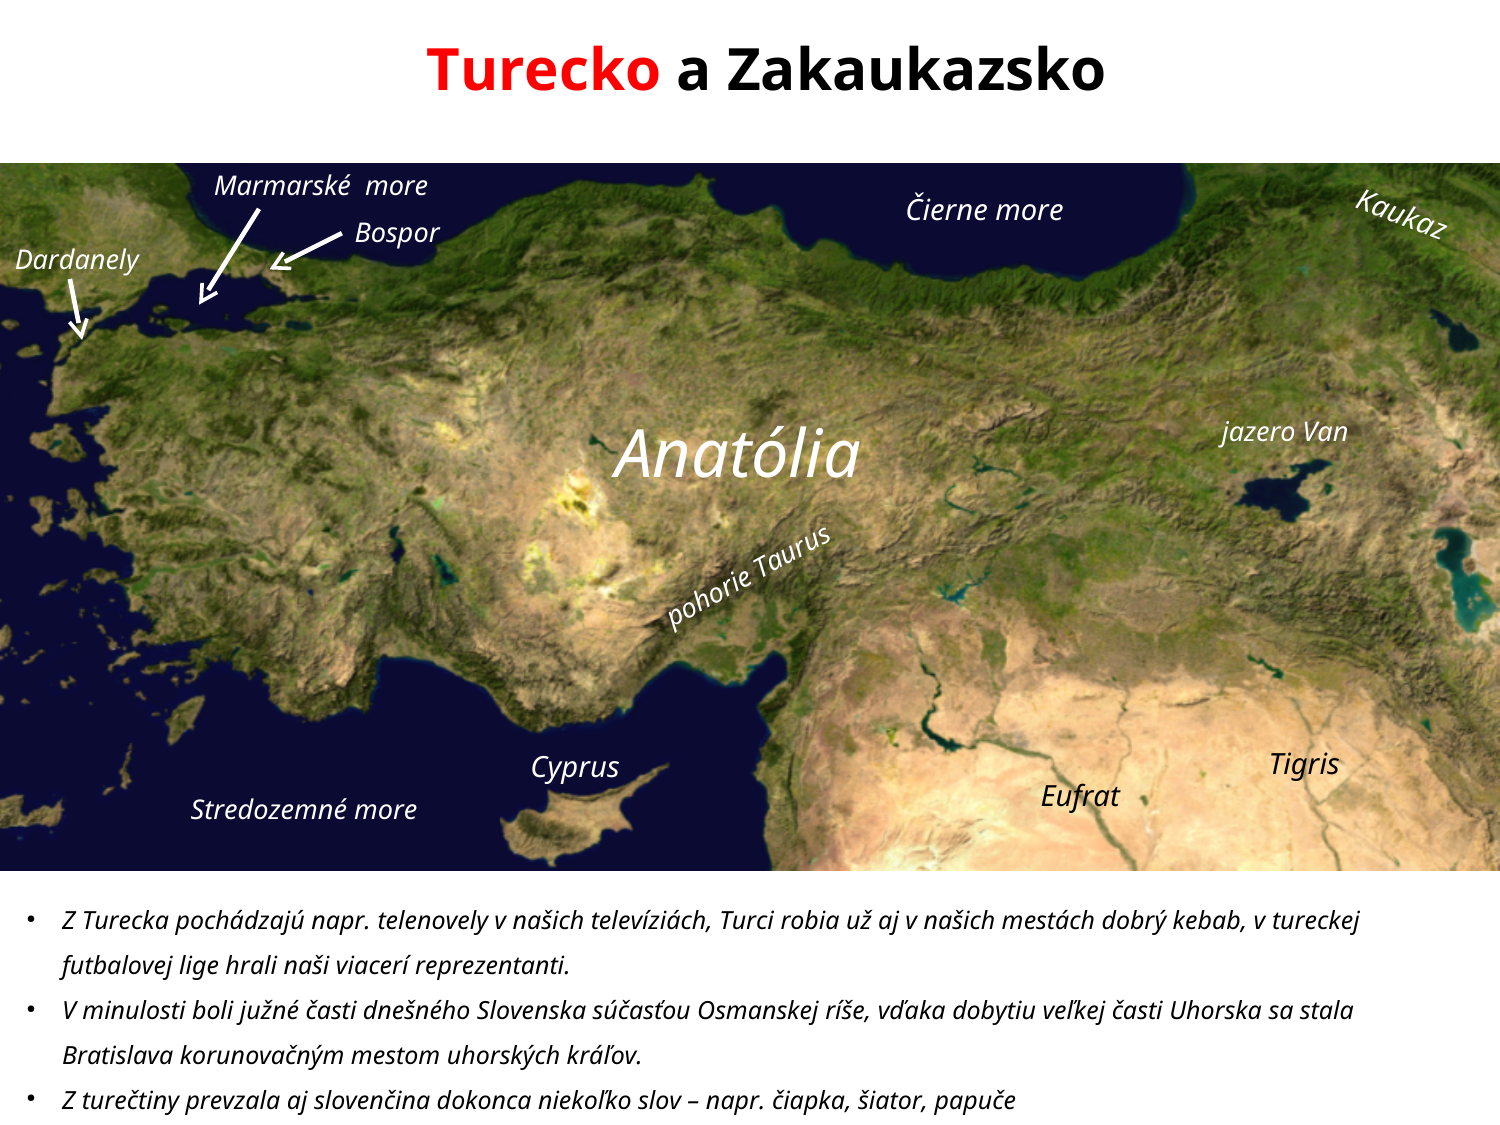

# Turecko a Zakaukazsko
Marmarské more
Čierne more
Kaukaz
Bospor
Dardanely
Anatólia
jazero Van
pohorie Taurus
Tigris
Cyprus
Eufrat
Stredozemné more
Z Turecka pochádzajú napr. telenovely v našich televíziách, Turci robia už aj v našich mestách dobrý kebab, v tureckej futbalovej lige hrali naši viacerí reprezentanti.
V minulosti boli južné časti dnešného Slovenska súčasťou Osmanskej ríše, vďaka dobytiu veľkej časti Uhorska sa stala Bratislava korunovačným mestom uhorských kráľov.
Z turečtiny prevzala aj slovenčina dokonca niekoľko slov – napr. čiapka, šiator, papuče